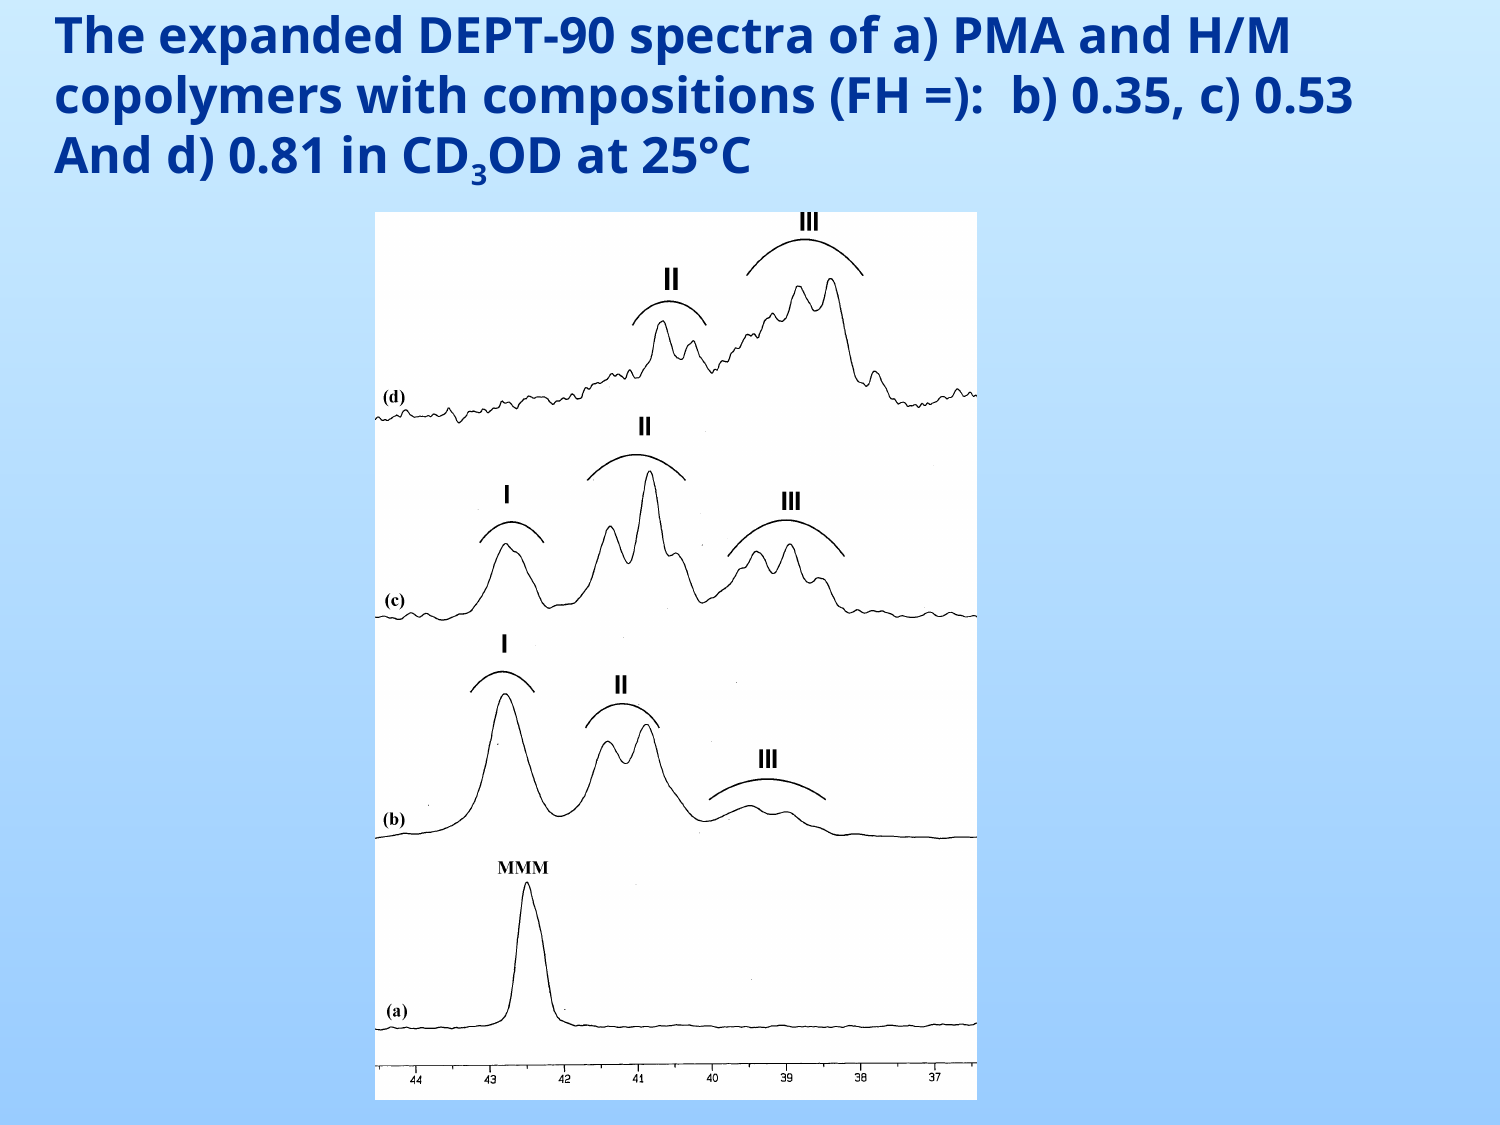

The expanded DEPT-90 spectra of a) PMA and H/M
copolymers with compositions (FH =): b) 0.35, c) 0.53
And d) 0.81 in CD3OD at 25°C